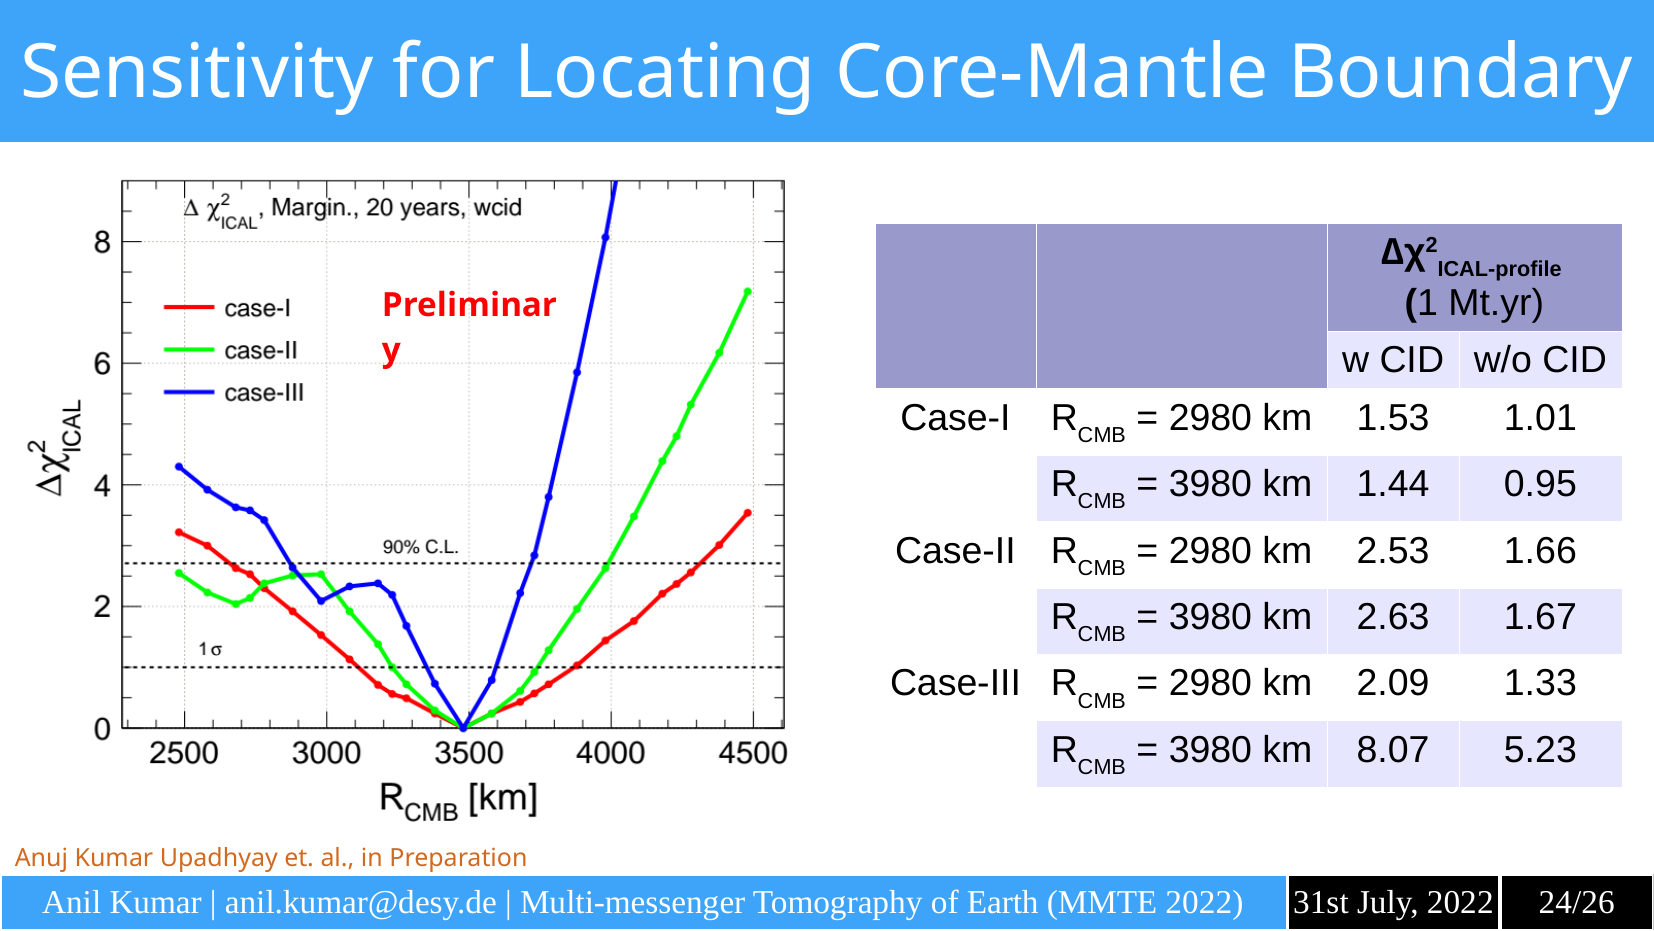

# Sensitivity for Locating Core-Mantle Boundary
| | | ∆χ2ICAL-profile (1 Mt.yr) | |
| --- | --- | --- | --- |
| | | w CID | w/o CID |
| Case-I | RCMB = 2980 km | 1.53 | 1.01 |
| | RCMB = 3980 km | 1.44 | 0.95 |
| Case-II | RCMB = 2980 km | 2.53 | 1.66 |
| | RCMB = 3980 km | 2.63 | 1.67 |
| Case-III | RCMB = 2980 km | 2.09 | 1.33 |
| | RCMB = 3980 km | 8.07 | 5.23 |
Preliminary
Anuj Kumar Upadhyay et. al., in Preparation
Anil Kumar | anil.kumar@desy.de | Multi-messenger Tomography of Earth (MMTE 2022)
24